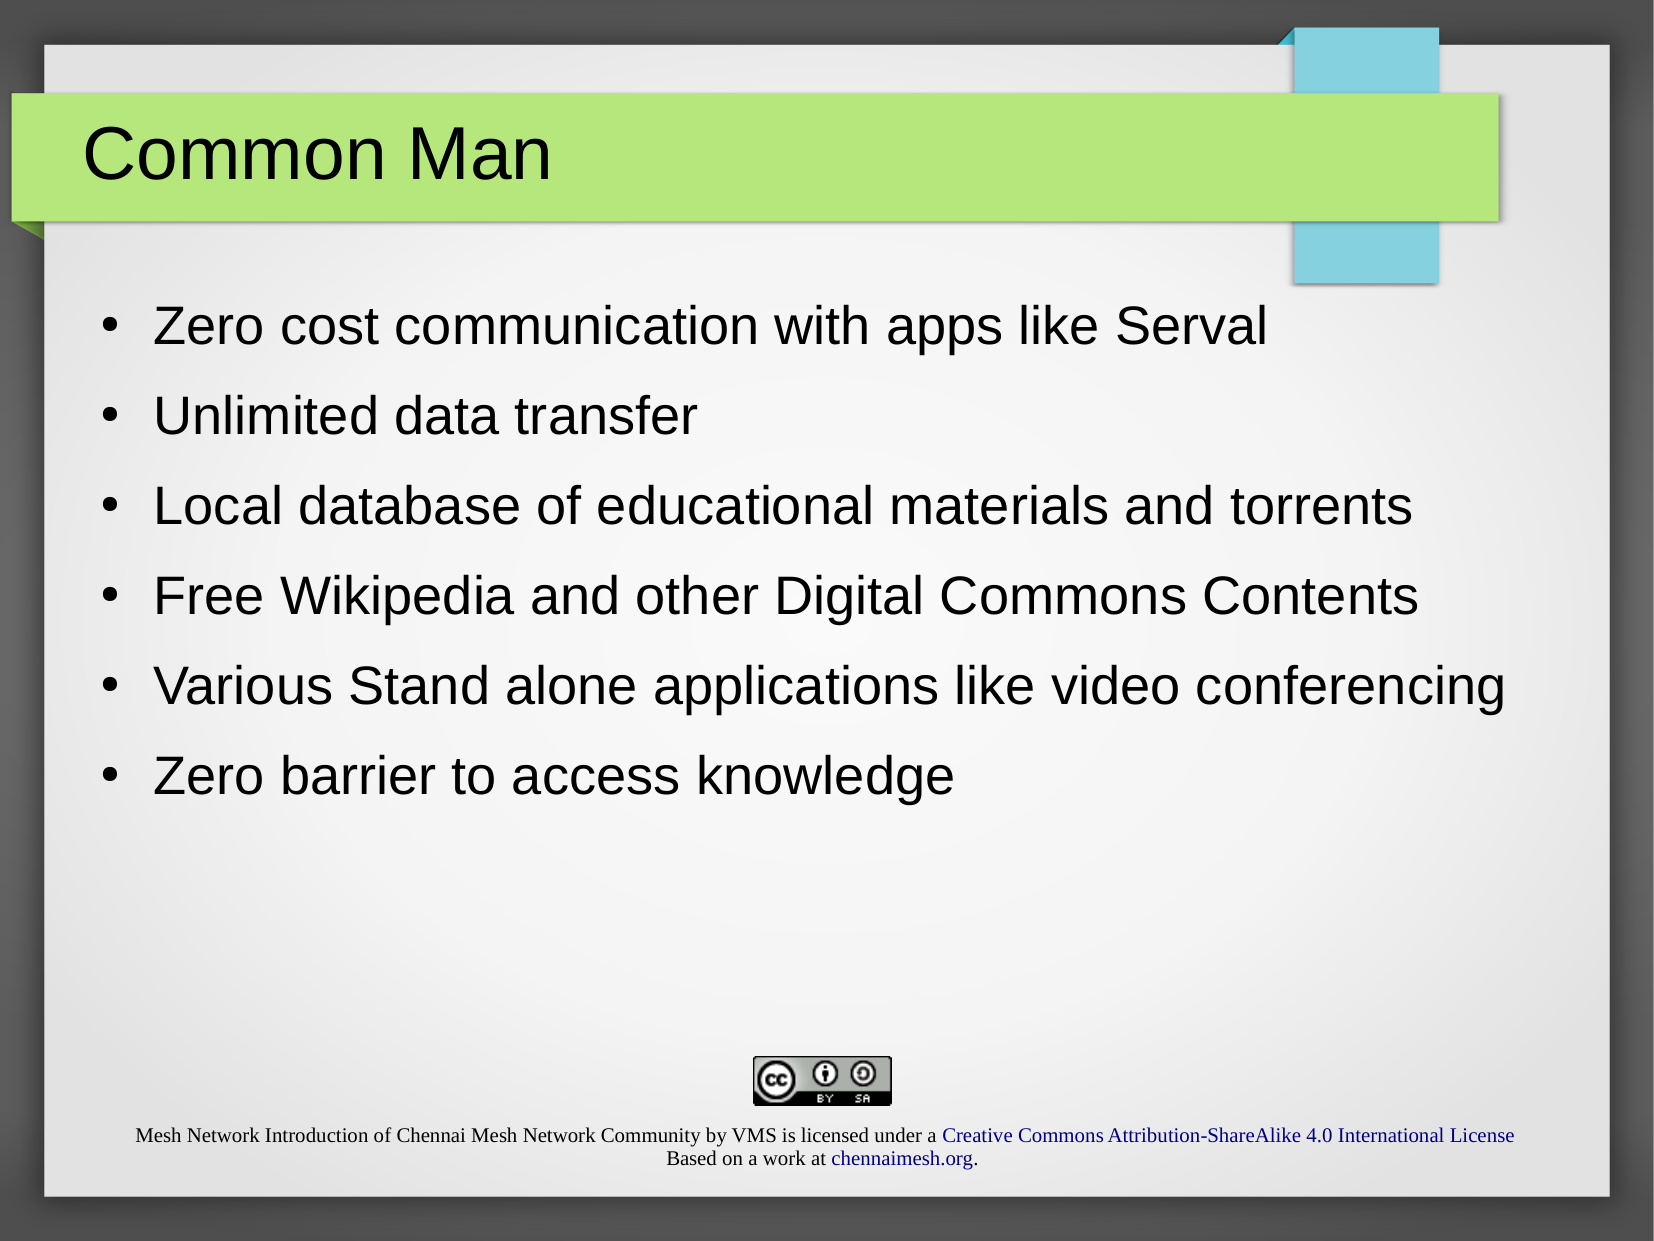

# Common Man
Zero cost communication with apps like Serval
Unlimited data transfer
Local database of educational materials and torrents
Free Wikipedia and other Digital Commons Contents
Various Stand alone applications like video conferencing
Zero barrier to access knowledge